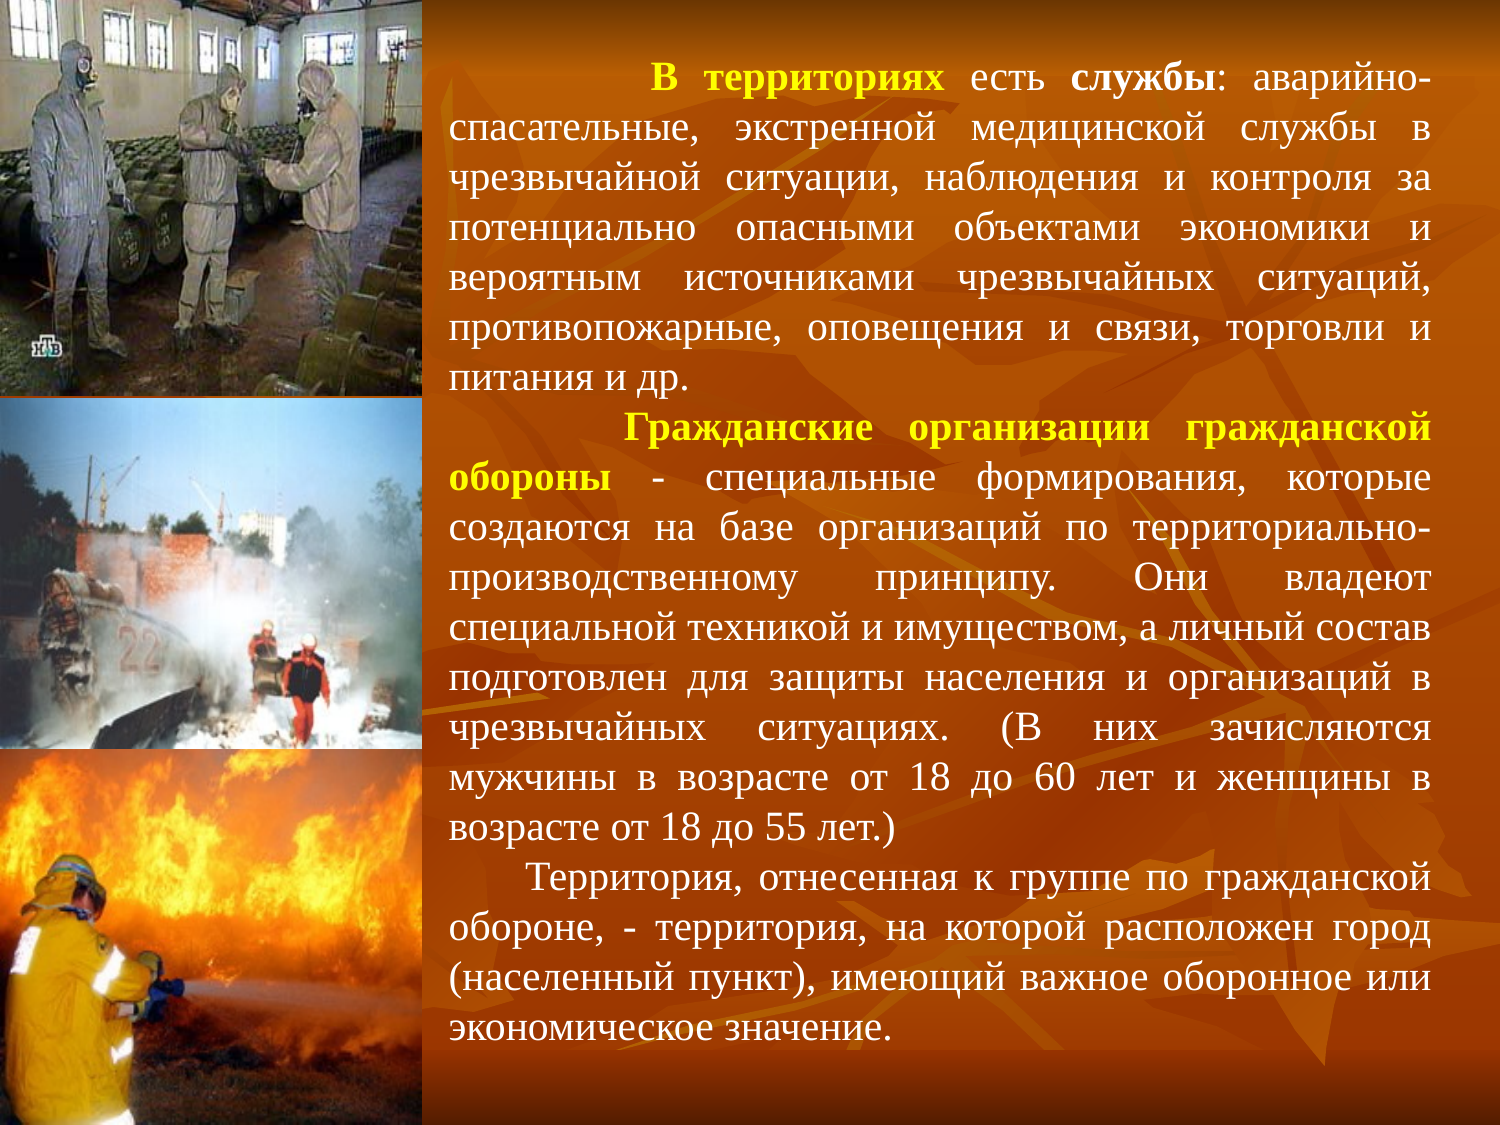

В территориях есть службы: аварийно-спасательные, экстренной медицинской службы в чрезвычайной ситуации, наблюдения и контроля за потенциально опасными объектами экономики и вероятным источниками чрезвычайных ситуаций, противопожарные, оповещения и связи, торговли и питания и др.
 Гражданские организации гражданской обороны - специальные формирования, которые создаются на базе организаций по территориально-производственному принципу. Они владеют специальной техникой и имуществом, а личный состав подготовлен для защиты населения и организаций в чрезвычайных ситуациях. (В них зачисляются мужчины в возрасте от 18 до 60 лет и женщины в возрасте от 18 до 55 лет.)
 Территория, отнесенная к группе по гражданской обороне, - территория, на которой расположен город (населенный пункт), имеющий важное оборонное или экономическое значение.